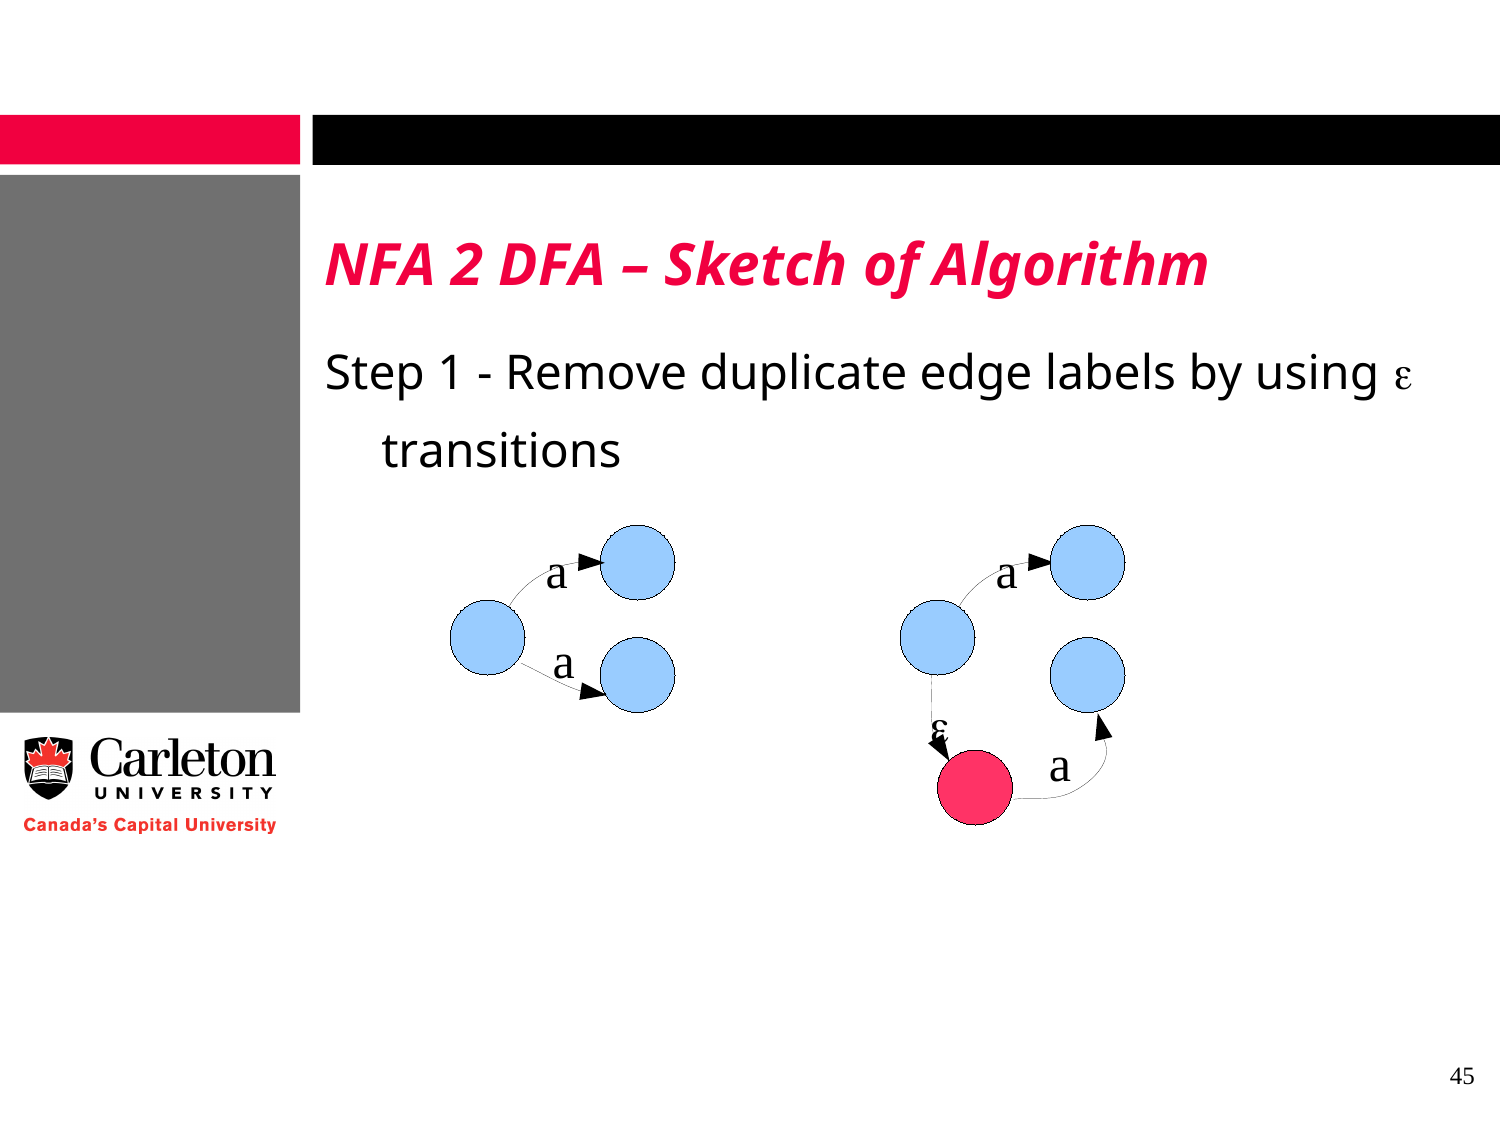

# NFA 2 DFA – Sketch of Algorithm
Step 1 - Remove duplicate edge labels by using e transitions
a
a
a
e
a
45